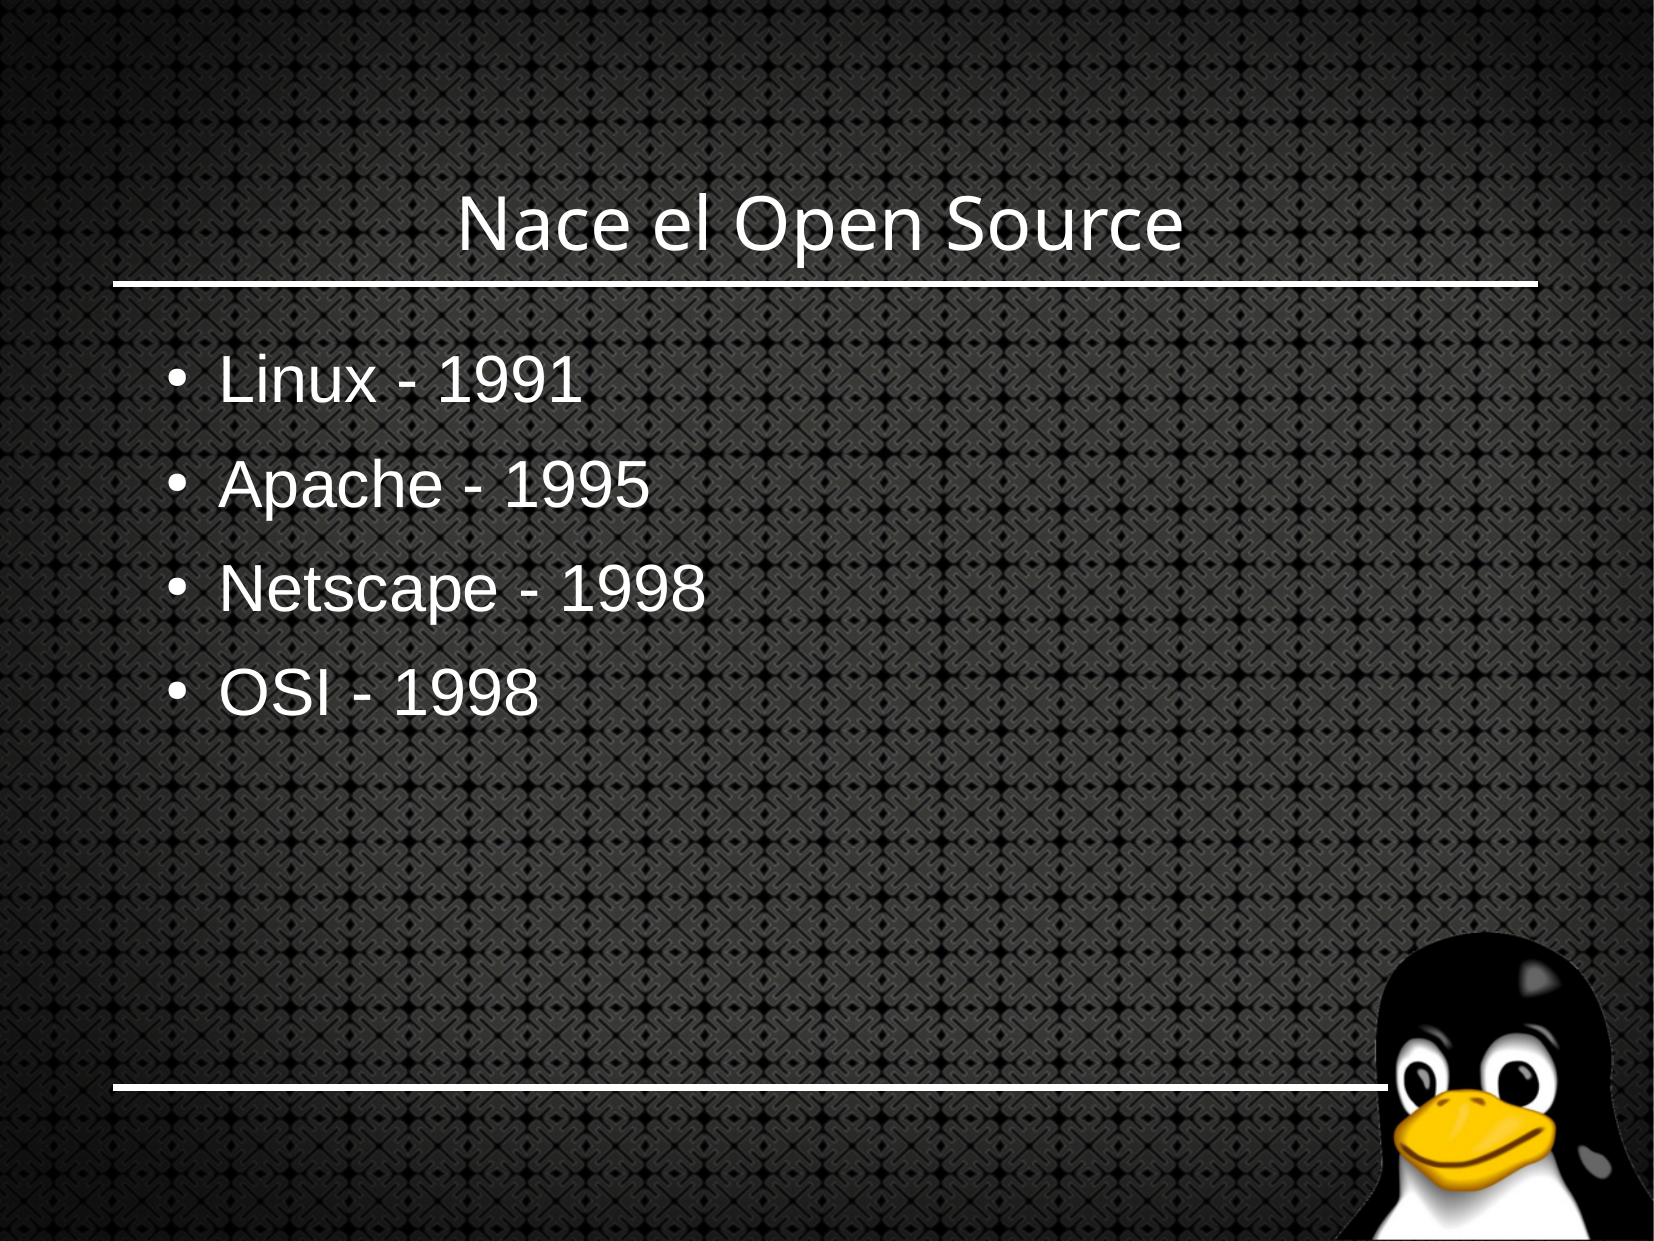

# Nace el Open Source
Linux - 1991
Apache - 1995
Netscape - 1998
OSI - 1998